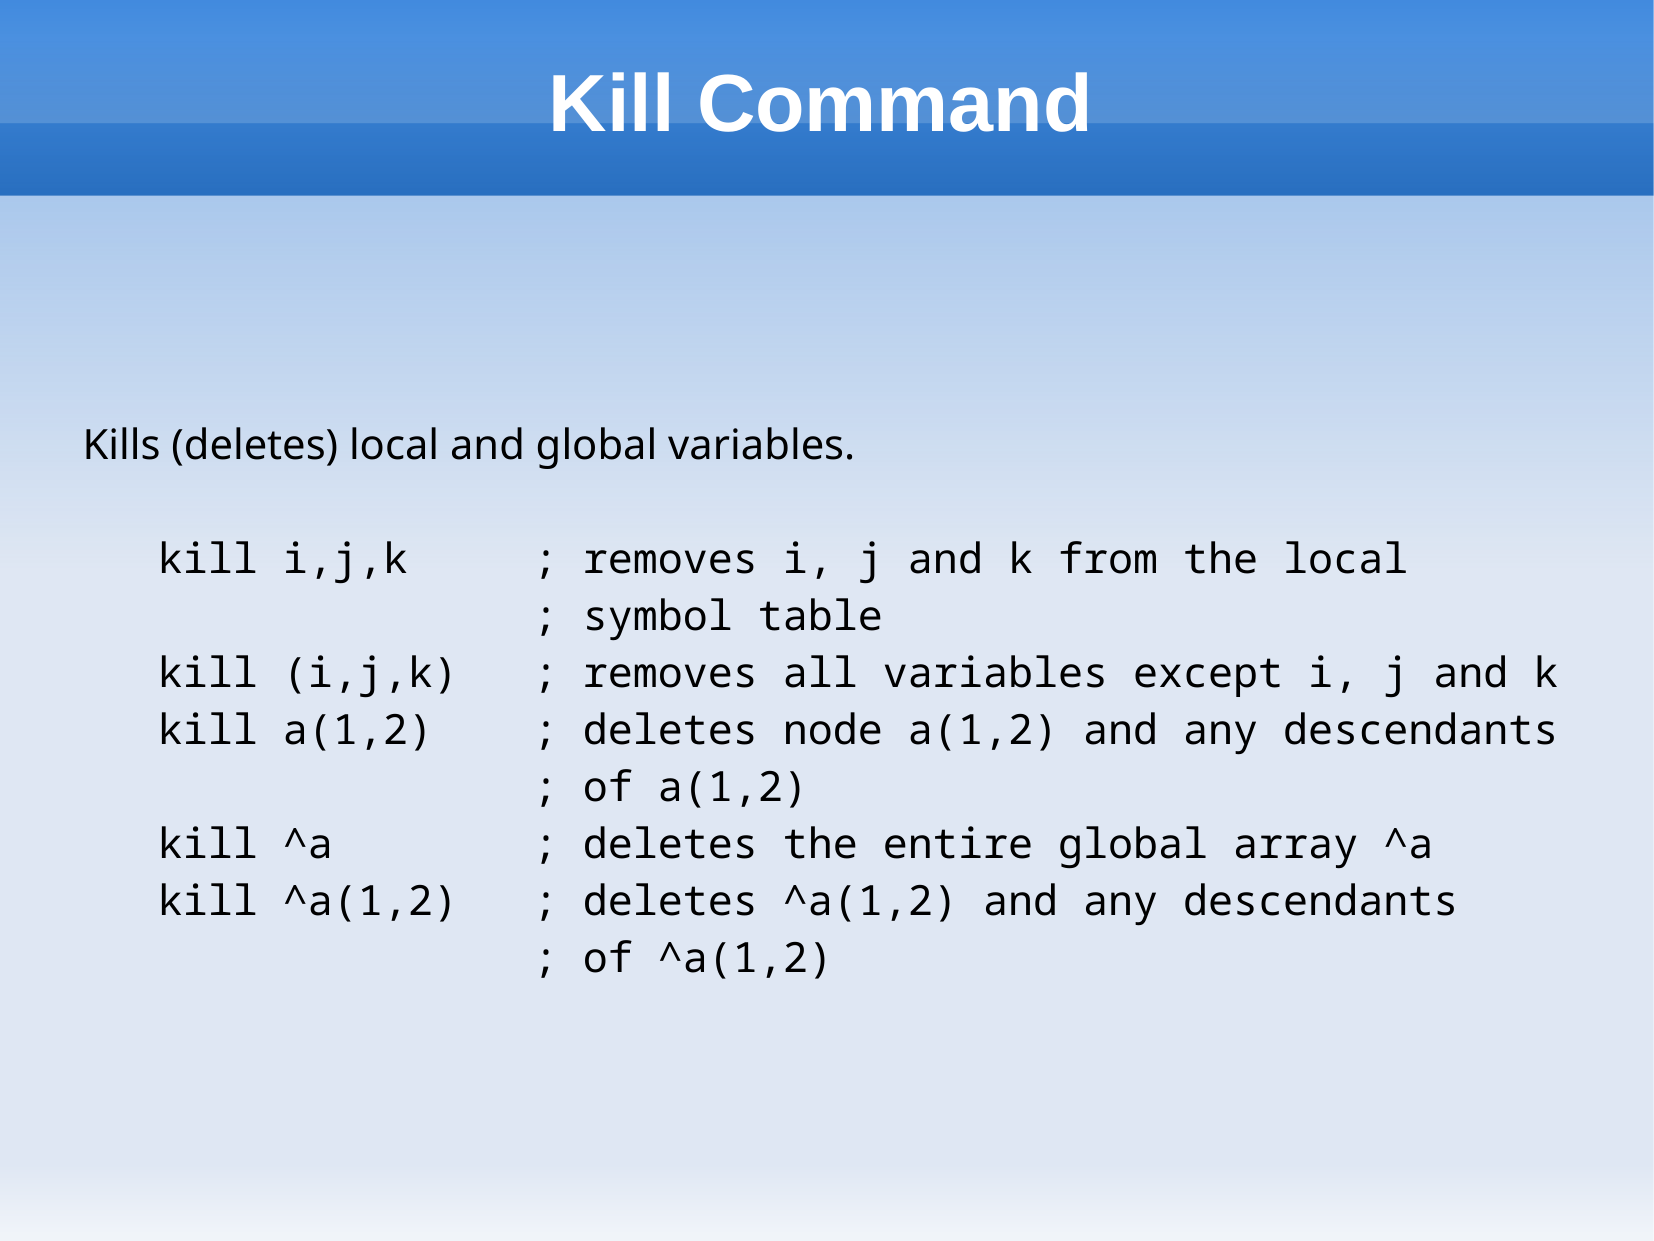

# Kill Command
Kills (deletes) local and global variables.
 	kill i,j,k		; removes i, j and k from the local
						; symbol table
 	kill (i,j,k)	; removes all variables except i, j and k
	kill a(1,2)		; deletes node a(1,2) and any descendants
						; of a(1,2)
	kill ^a			; deletes the entire global array ^a
	kill ^a(1,2)	; deletes ^a(1,2) and any descendants
						; of ^a(1,2)